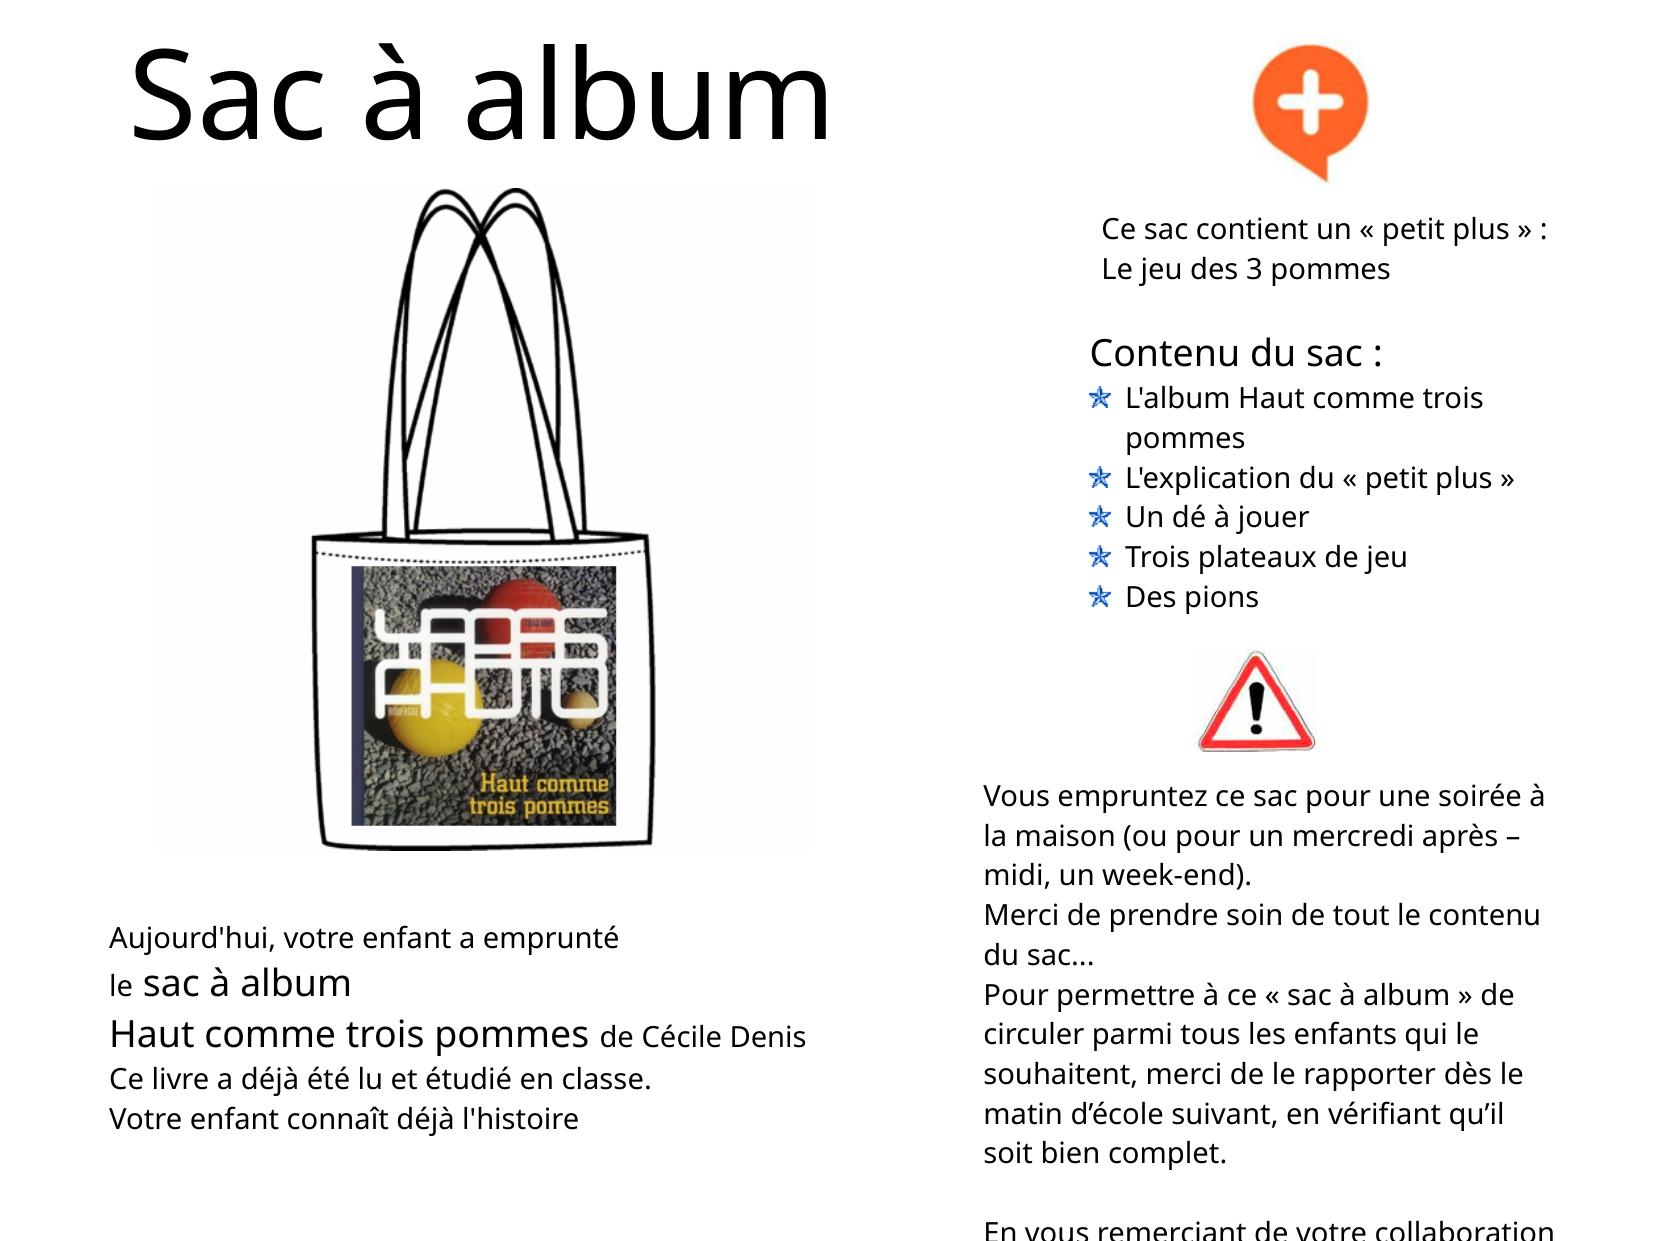

Sac à album
Ce sac contient un « petit plus » :
Le jeu des 3 pommes
Contenu du sac :
L'album Haut comme trois pommes
L'explication du « petit plus »
Un dé à jouer
Trois plateaux de jeu
Des pions
Vous empruntez ce sac pour une soirée à la maison (ou pour un mercredi après – midi, un week-end).
Merci de prendre soin de tout le contenu du sac...
Pour permettre à ce « sac à album » de circuler parmi tous les enfants qui le souhaitent, merci de le rapporter dès le matin d’école suivant, en vérifiant qu’il soit bien complet.
En vous remerciant de votre collaboration
Aujourd'hui, votre enfant a emprunté
le sac à album
Haut comme trois pommes de Cécile Denis
Ce livre a déjà été lu et étudié en classe.
Votre enfant connaît déjà l'histoire